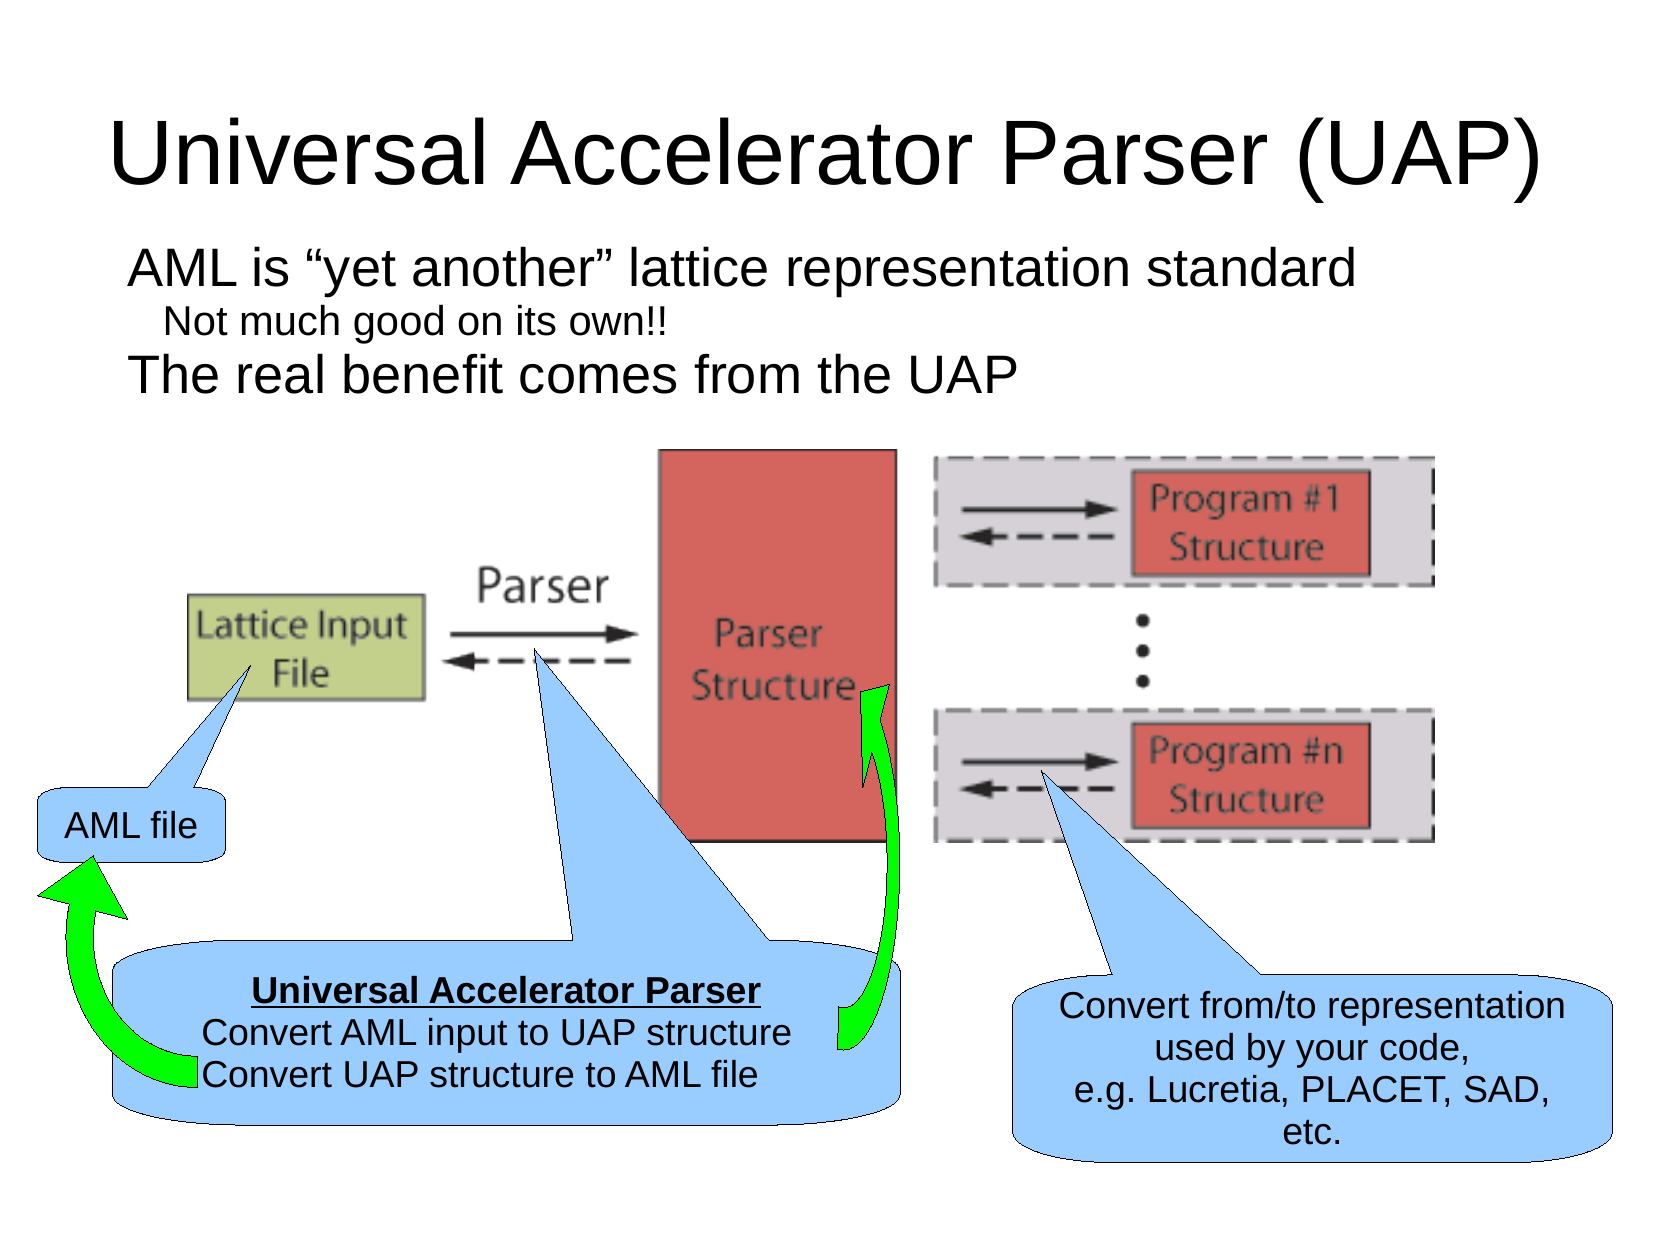

# Universal Accelerator Parser (UAP)
AML is “yet another” lattice representation standard
Not much good on its own!!
The real benefit comes from the UAP
AML file
Universal Accelerator Parser
Convert AML input to UAP structure
Convert UAP structure to AML file
Convert from/to representation used by your code,
e.g. Lucretia, PLACET, SAD, etc.